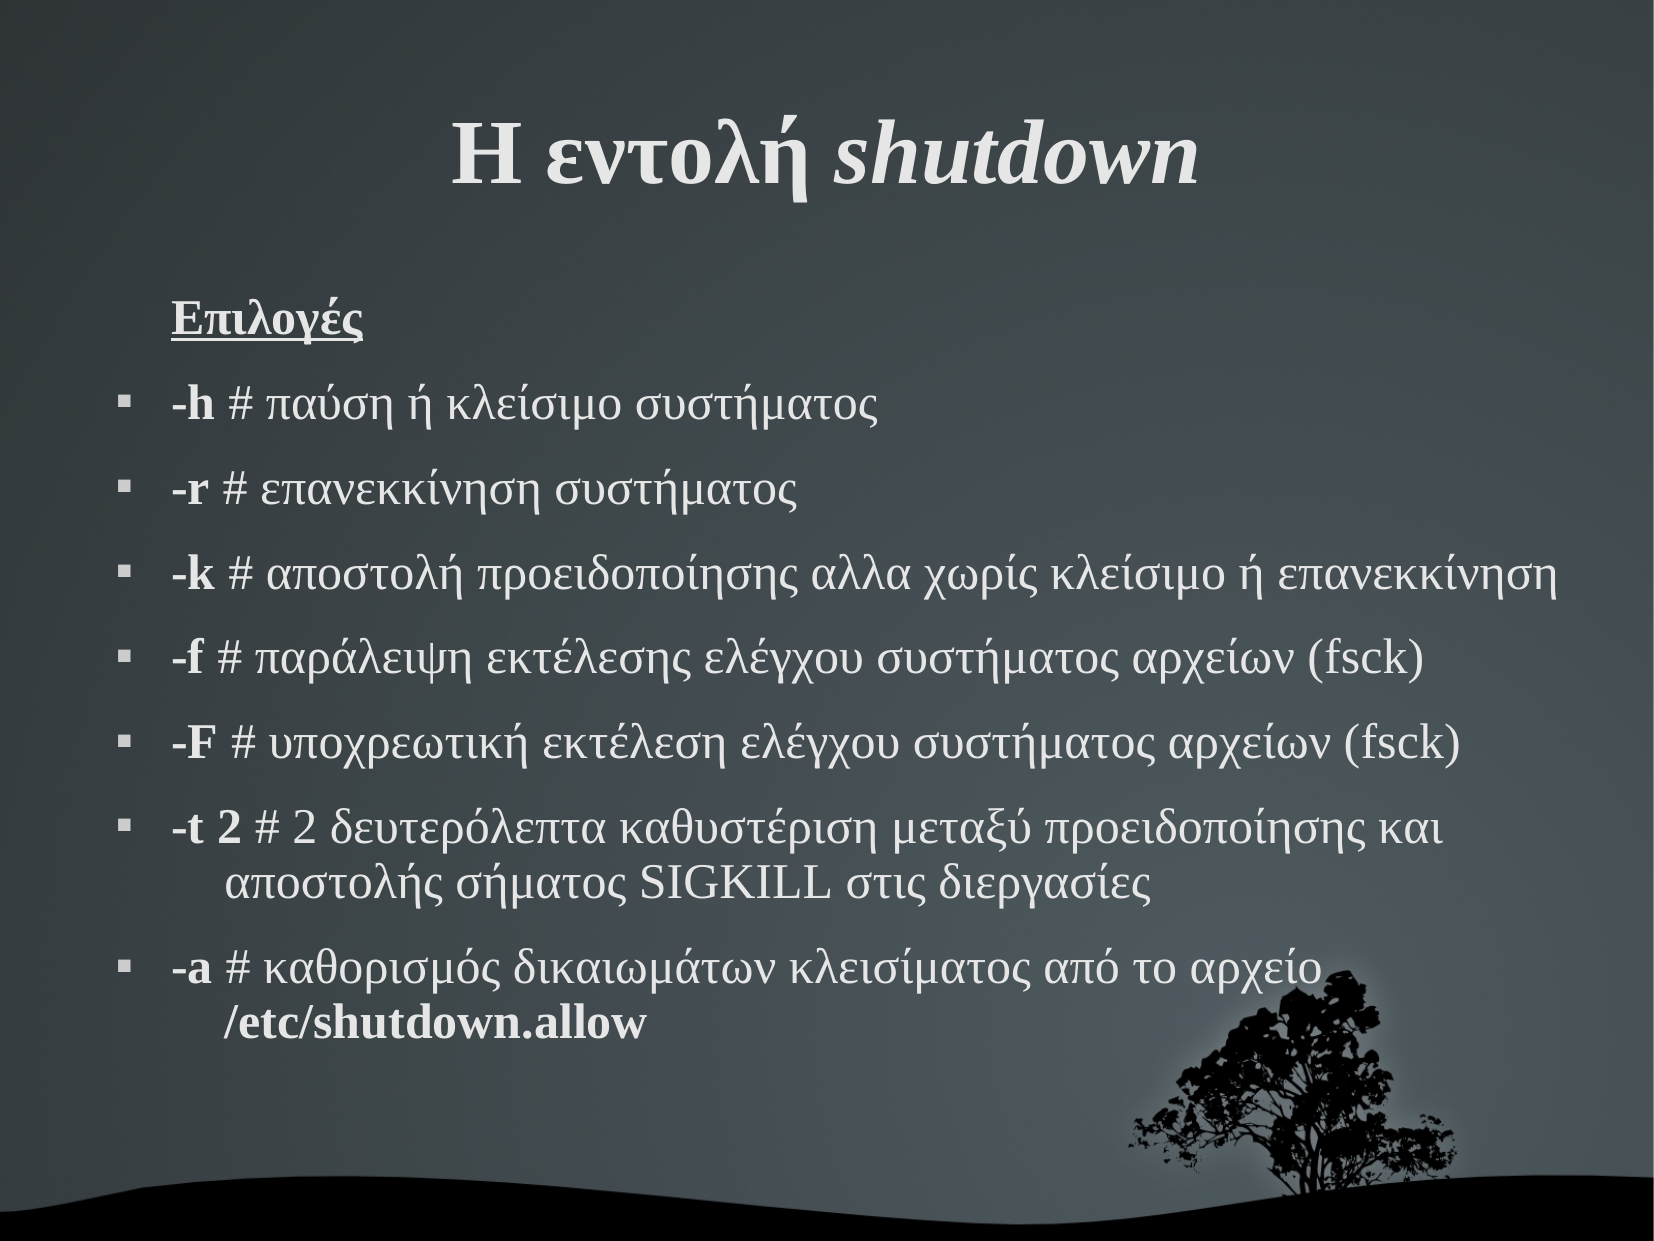

Η εντολή shutdown
# Επιλογές
-h # παύση ή κλείσιμο συστήματος
-r # επανεκκίνηση συστήματος
-k # αποστολή προειδοποίησης αλλα χωρίς κλείσιμο ή επανεκκίνηση
-f # παράλειψη εκτέλεσης ελέγχου συστήματος αρχείων (fsck)
-F # υποχρεωτική εκτέλεση ελέγχου συστήματος αρχείων (fsck)
-t 2 # 2 δευτερόλεπτα καθυστέριση μεταξύ προειδοποίησης και αποστολής σήματος SIGKILL στις διεργασίες
-a # καθορισμός δικαιωμάτων κλεισίματος από το αρχείο /etc/shutdown.allow